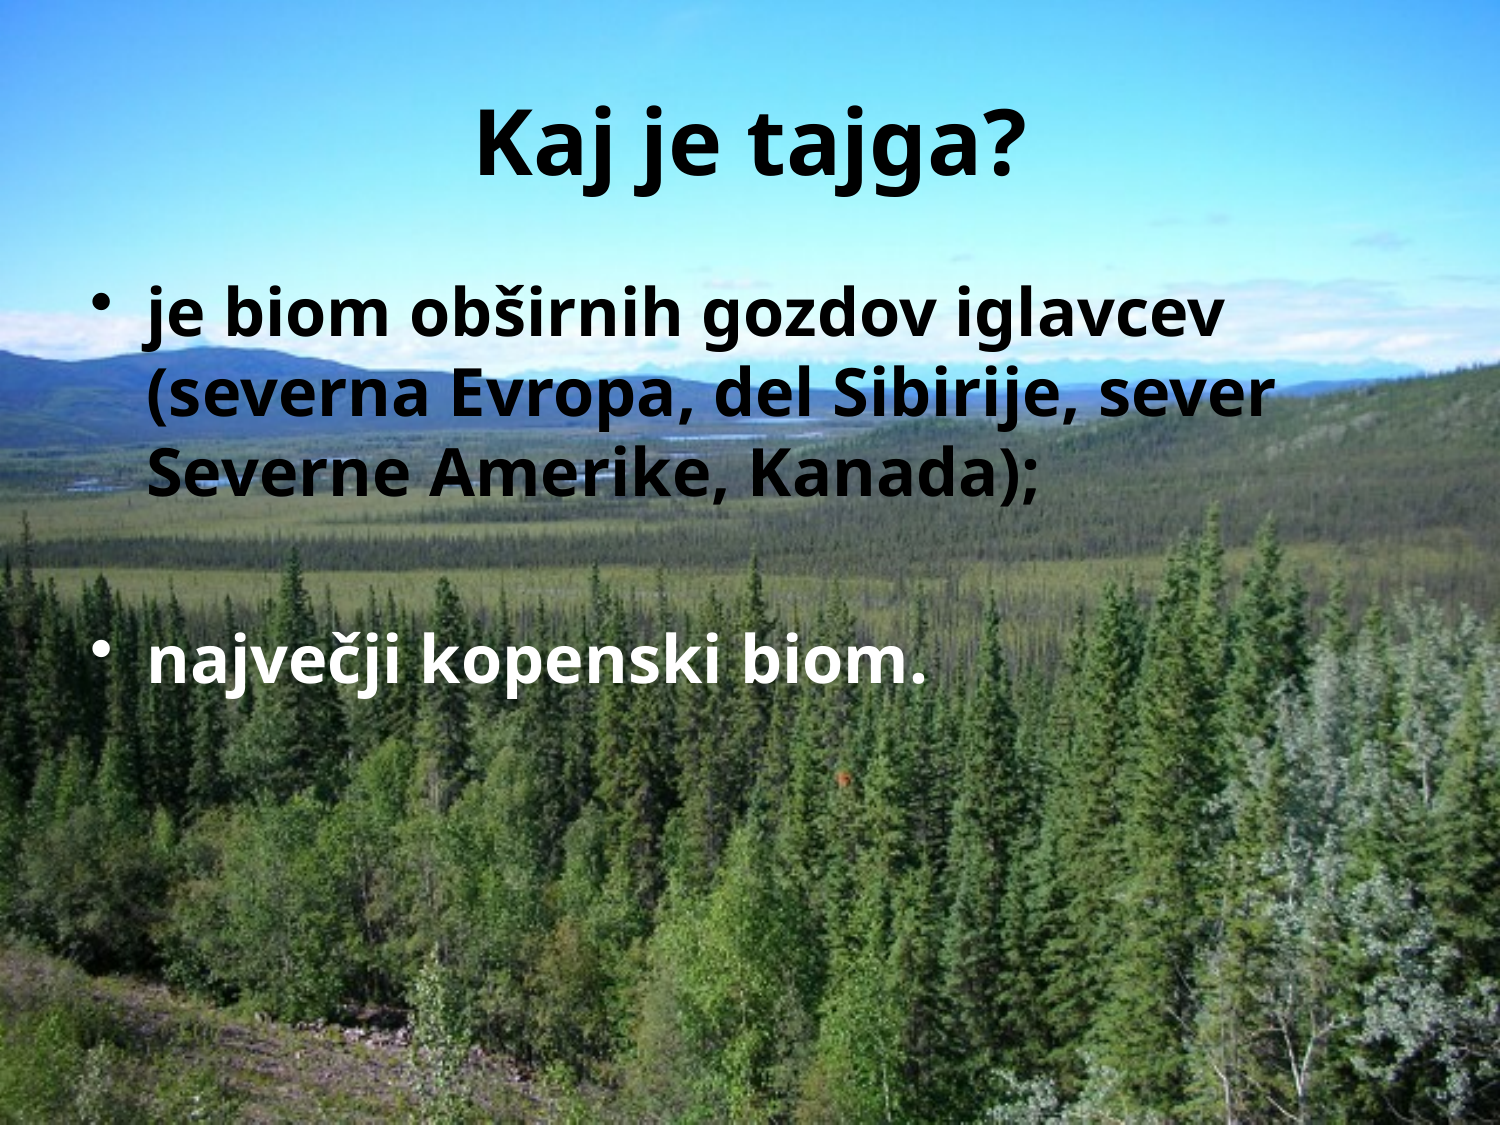

# Kaj je tajga?
je biom obširnih gozdov iglavcev (severna Evropa, del Sibirije, sever Severne Amerike, Kanada);
največji kopenski biom.